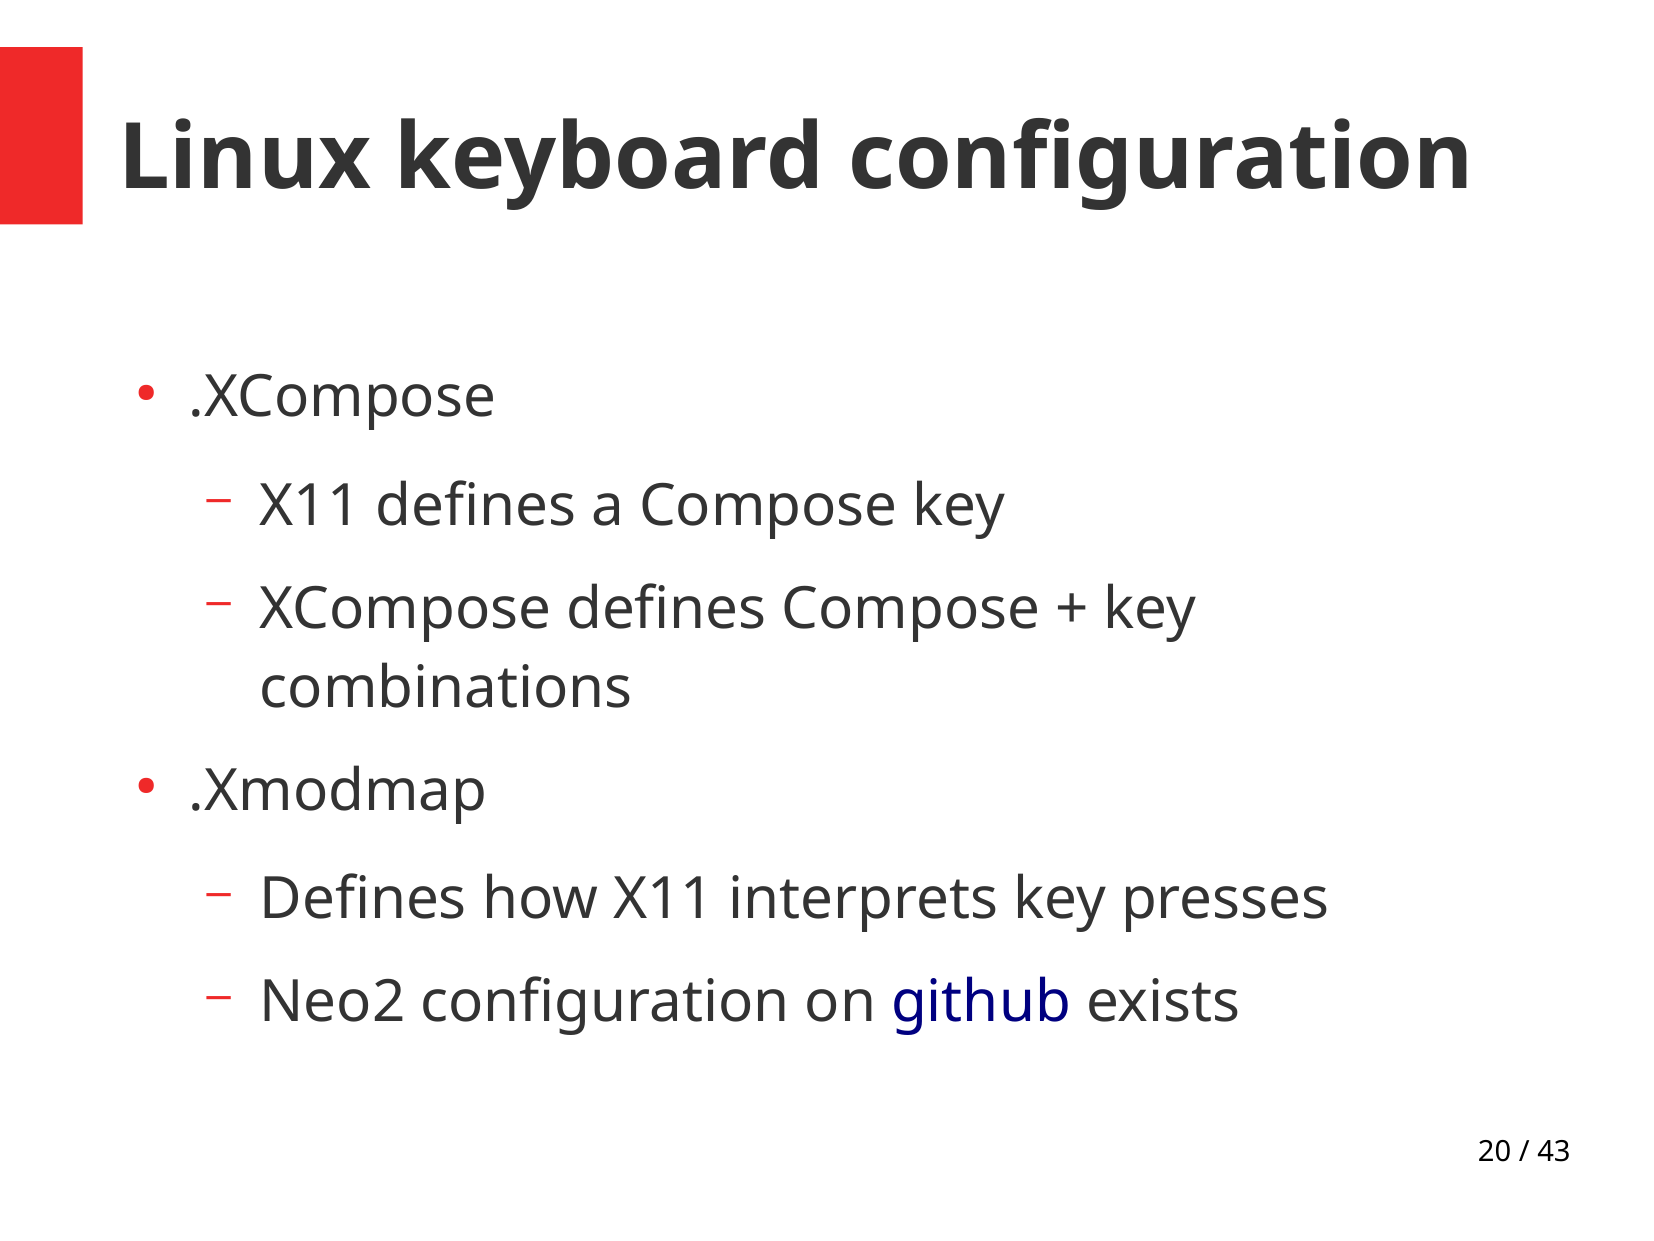

# Linux keyboard configuration
.XCompose
X11 defines a Compose key
XCompose defines Compose + key combinations
.Xmodmap
Defines how X11 interprets key presses
Neo2 configuration on github exists
20